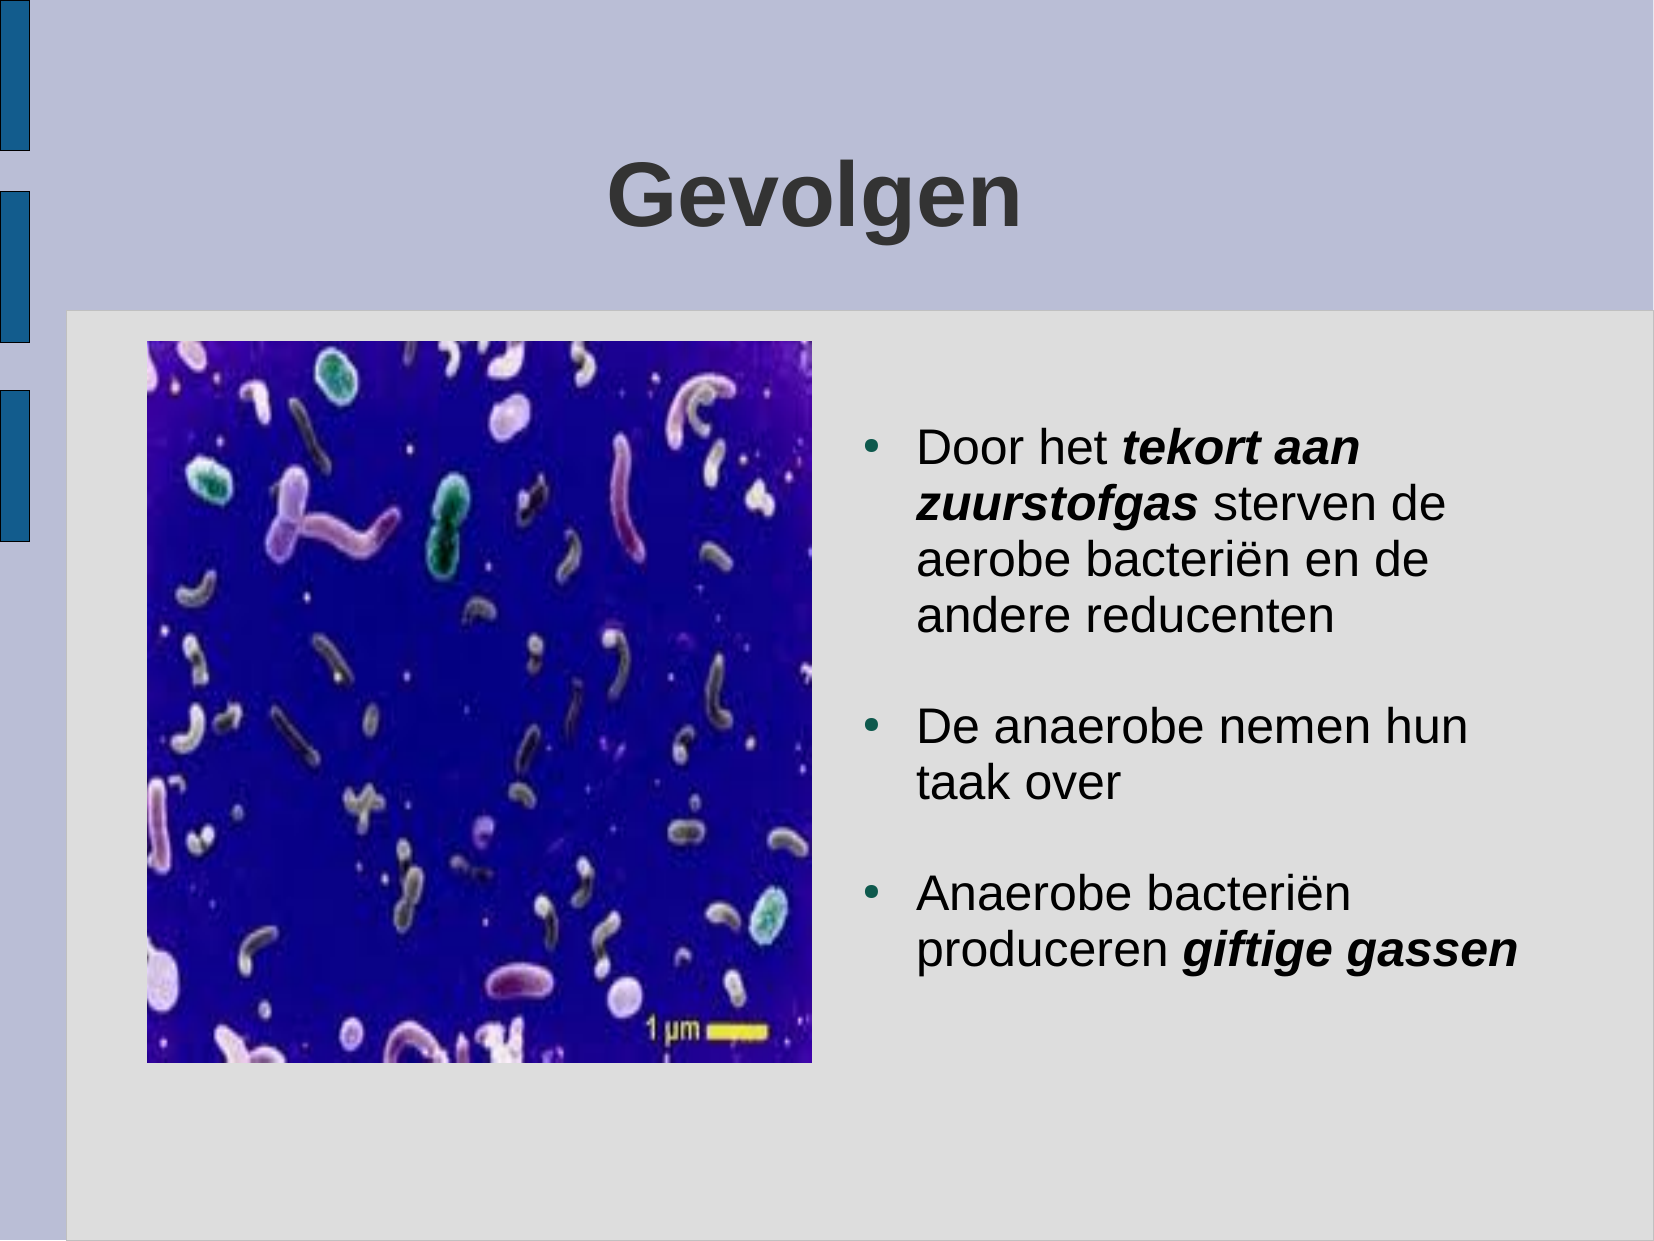

# Gevolgen
Door het tekort aan zuurstofgas sterven de aerobe bacteriën en de andere reducenten
De anaerobe nemen hun taak over
Anaerobe bacteriën produceren giftige gassen